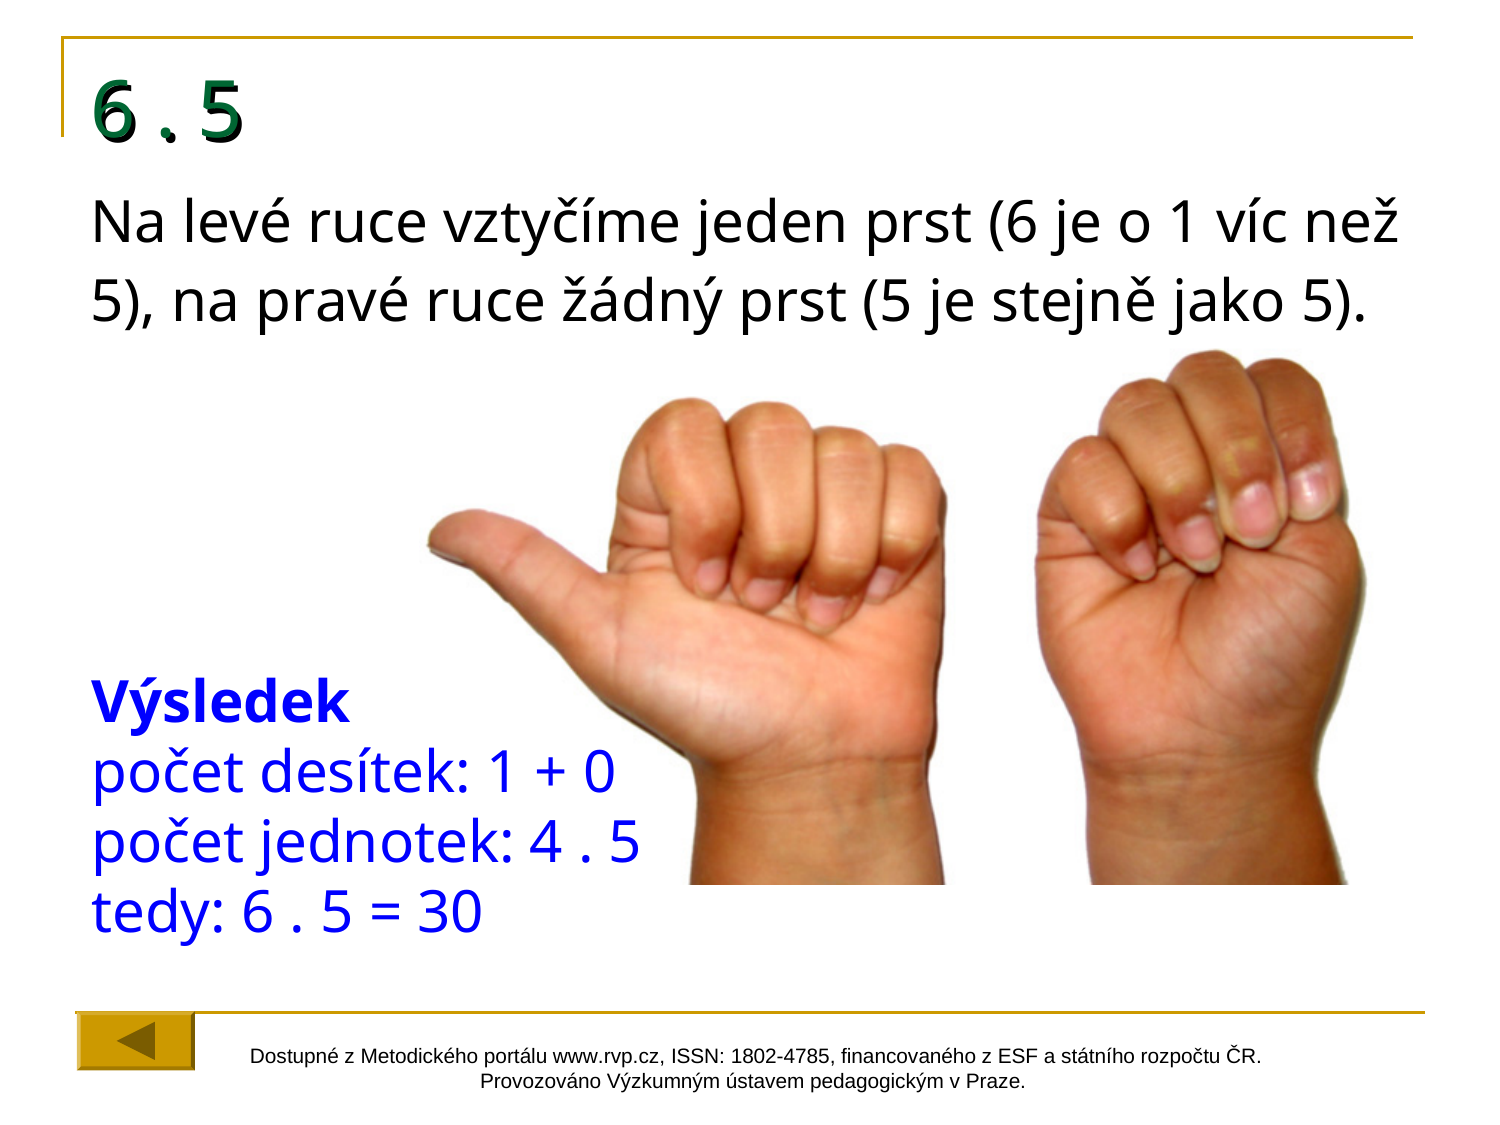

# 6 . 5
Na levé ruce vztyčíme jeden prst (6 je o 1 víc než 5), na pravé ruce žádný prst (5 je stejně jako 5).
Výsledek
počet desítek: 1 + 0
počet jednotek: 4 . 5
tedy: 6 . 5 = 30